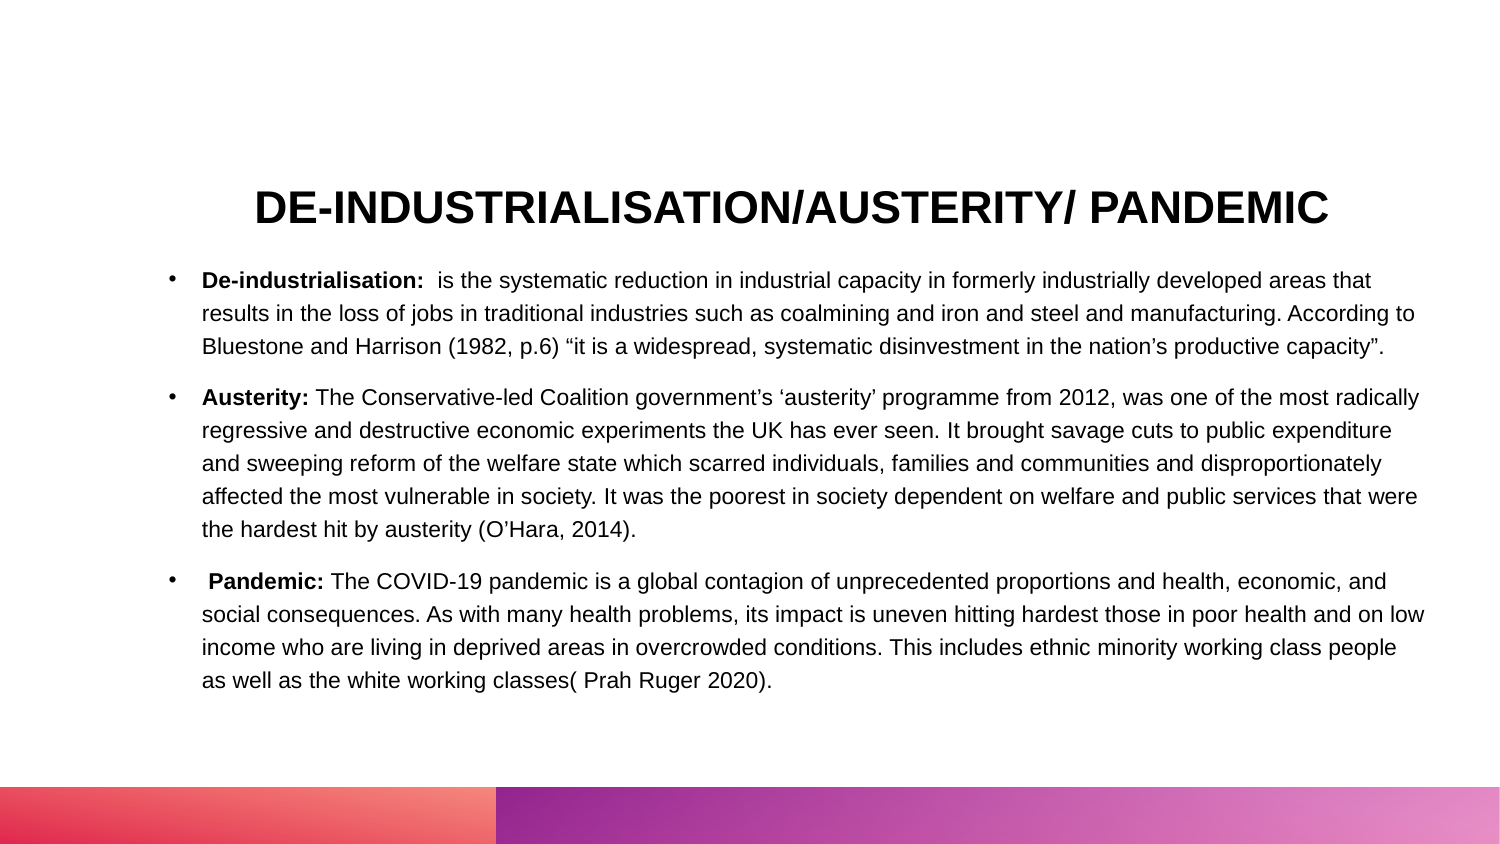

DE-INDUSTRIALISATION/AUSTERITY/ PANDEMIC
De-industrialisation: is the systematic reduction in industrial capacity in formerly industrially developed areas that results in the loss of jobs in traditional industries such as coalmining and iron and steel and manufacturing. According to Bluestone and Harrison (1982, p.6) “it is a widespread, systematic disinvestment in the nation’s productive capacity”.
Austerity: The Conservative-led Coalition government’s ‘austerity’ programme from 2012, was one of the most radically regressive and destructive economic experiments the UK has ever seen. It brought savage cuts to public expenditure and sweeping reform of the welfare state which scarred individuals, families and communities and disproportionately affected the most vulnerable in society. It was the poorest in society dependent on welfare and public services that were the hardest hit by austerity (O’Hara, 2014).
 Pandemic: The COVID-19 pandemic is a global contagion of unprecedented proportions and health, economic, and social consequences. As with many health problems, its impact is uneven hitting hardest those in poor health and on low income who are living in deprived areas in overcrowded conditions. This includes ethnic minority working class people as well as the white working classes( Prah Ruger 2020).